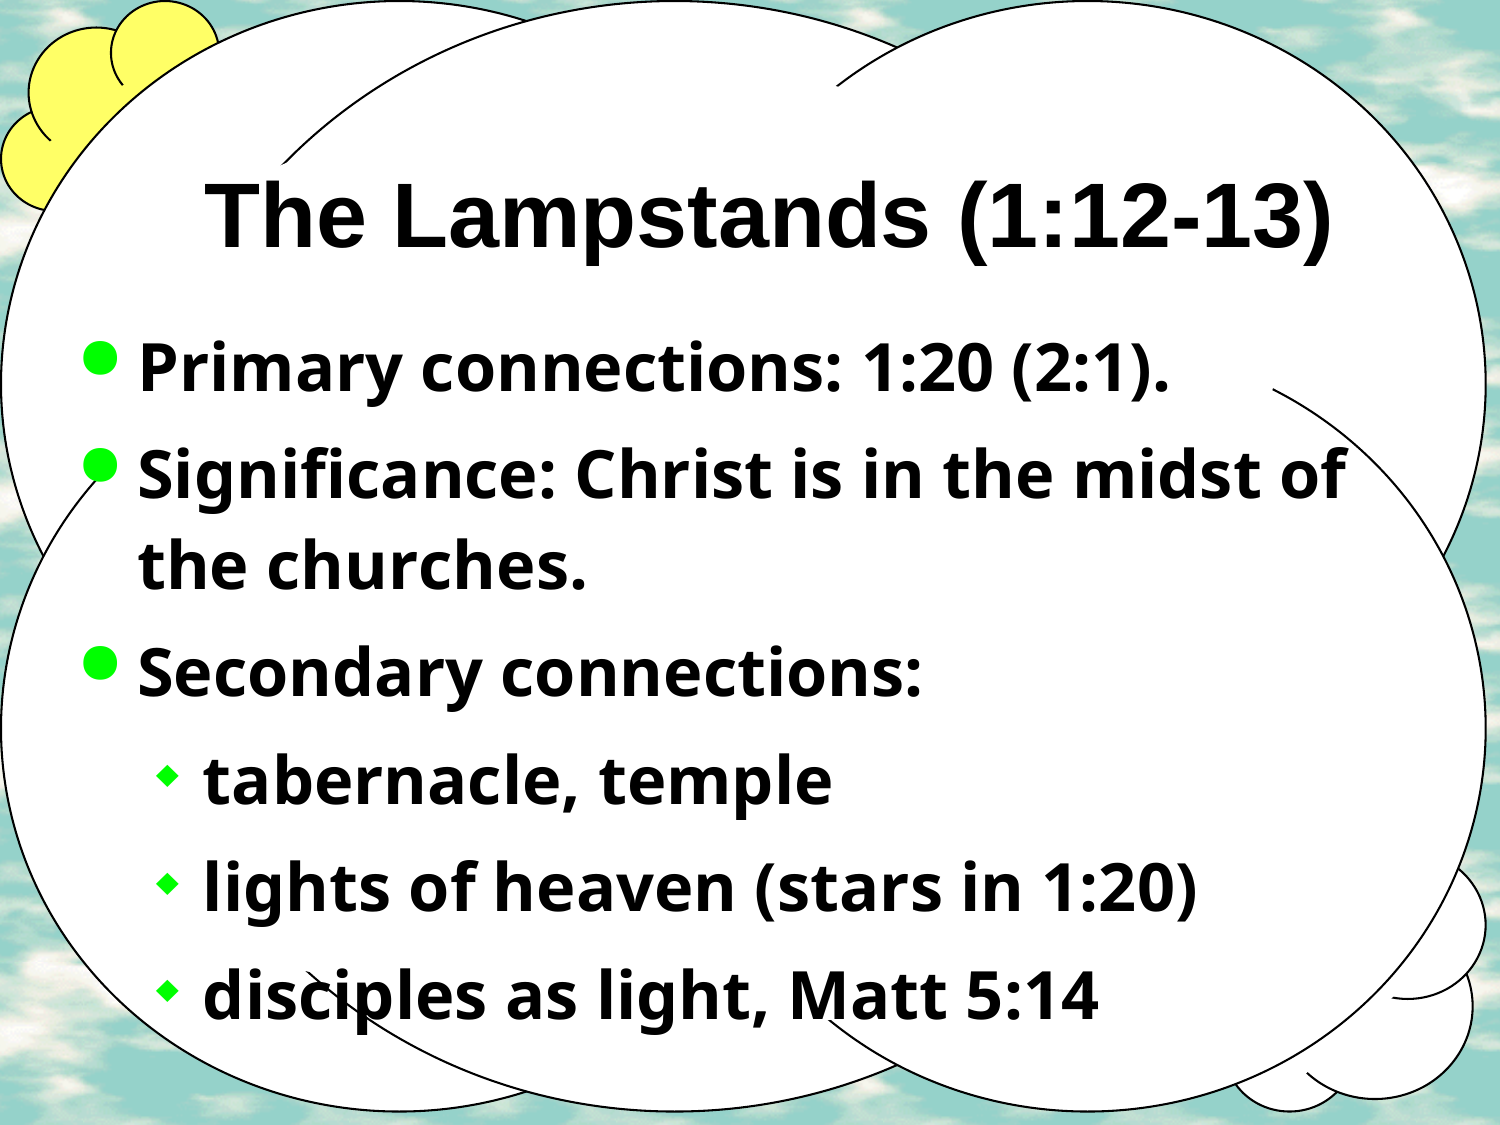

# The Lampstands (1:12-13)
Primary connections: 1:20 (2:1).
Significance: Christ is in the midst of the churches.
Secondary connections:
tabernacle, temple
lights of heaven (stars in 1:20)
disciples as light, Matt 5:14